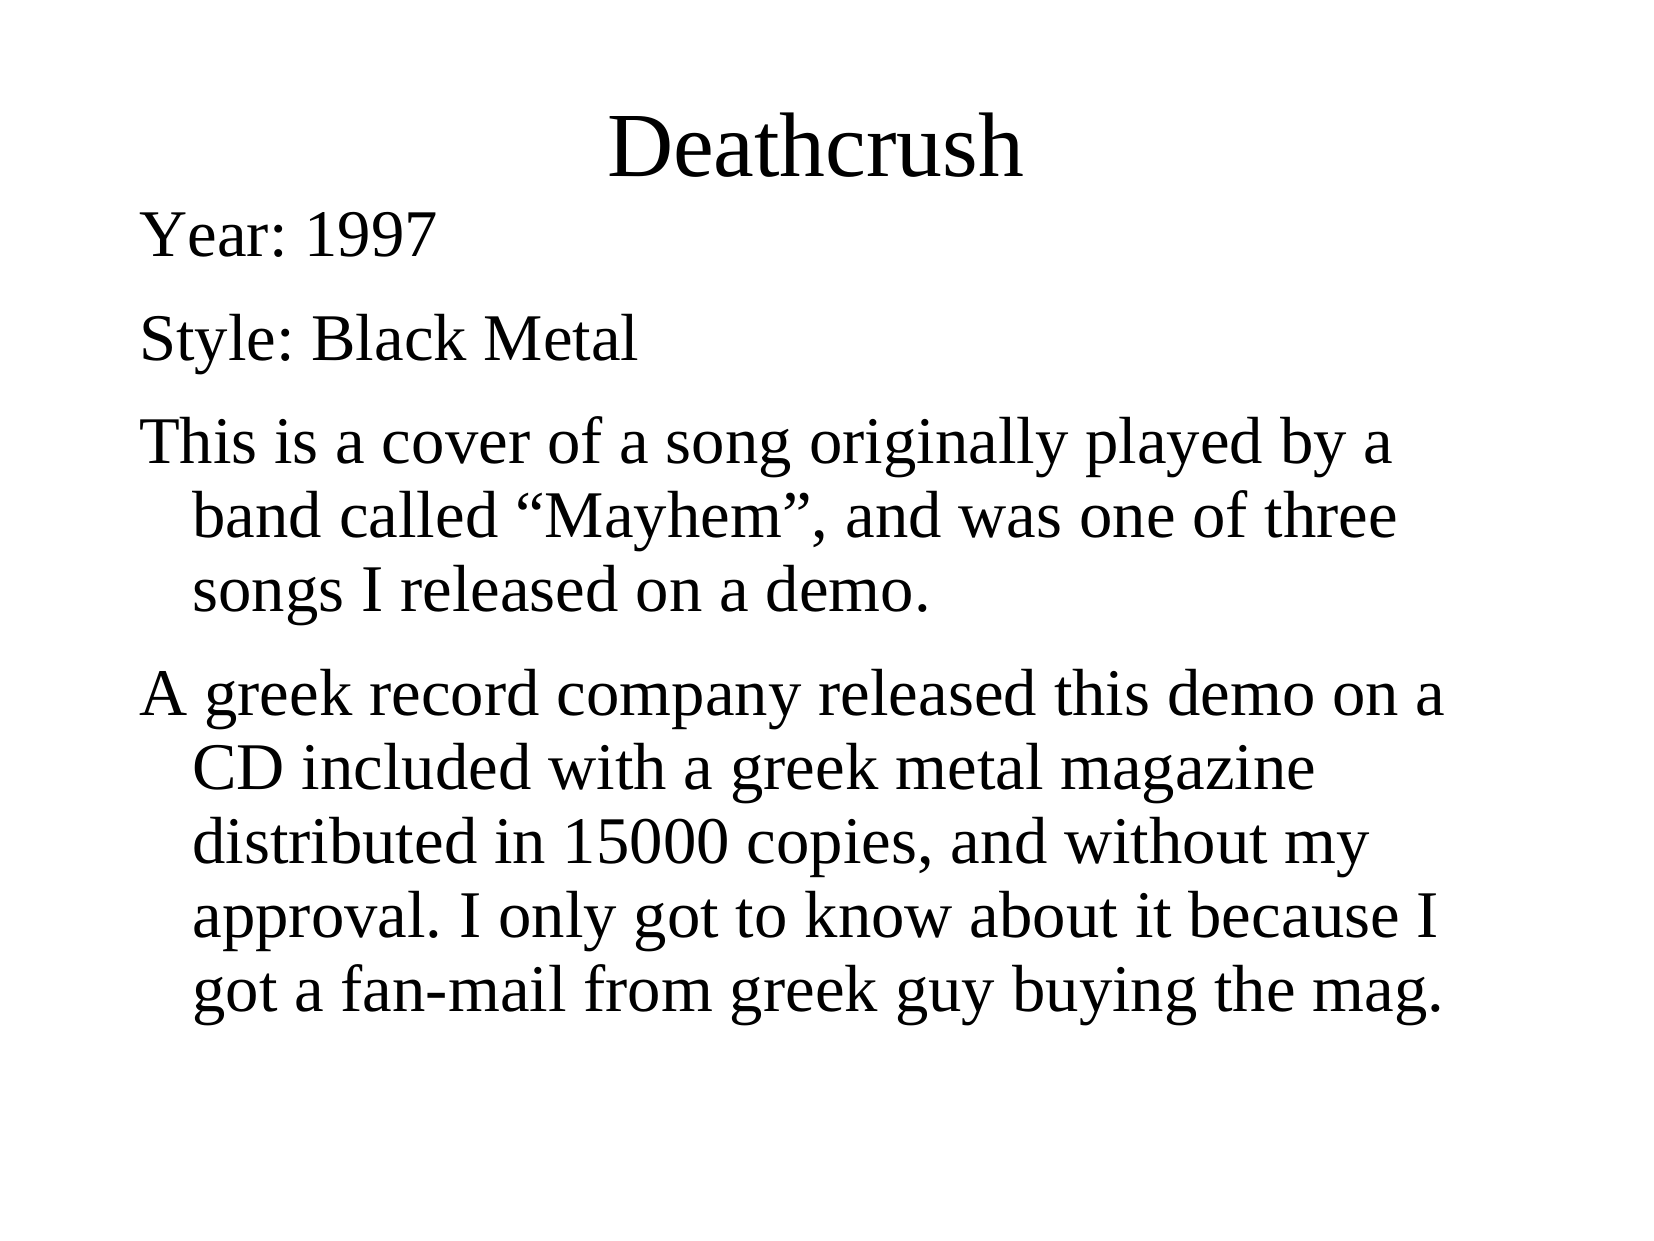

# Deathcrush
Year: 1997
Style: Black Metal
This is a cover of a song originally played by a band called “Mayhem”, and was one of three songs I released on a demo.
A greek record company released this demo on a CD included with a greek metal magazine distributed in 15000 copies, and without my approval. I only got to know about it because I got a fan-mail from greek guy buying the mag.